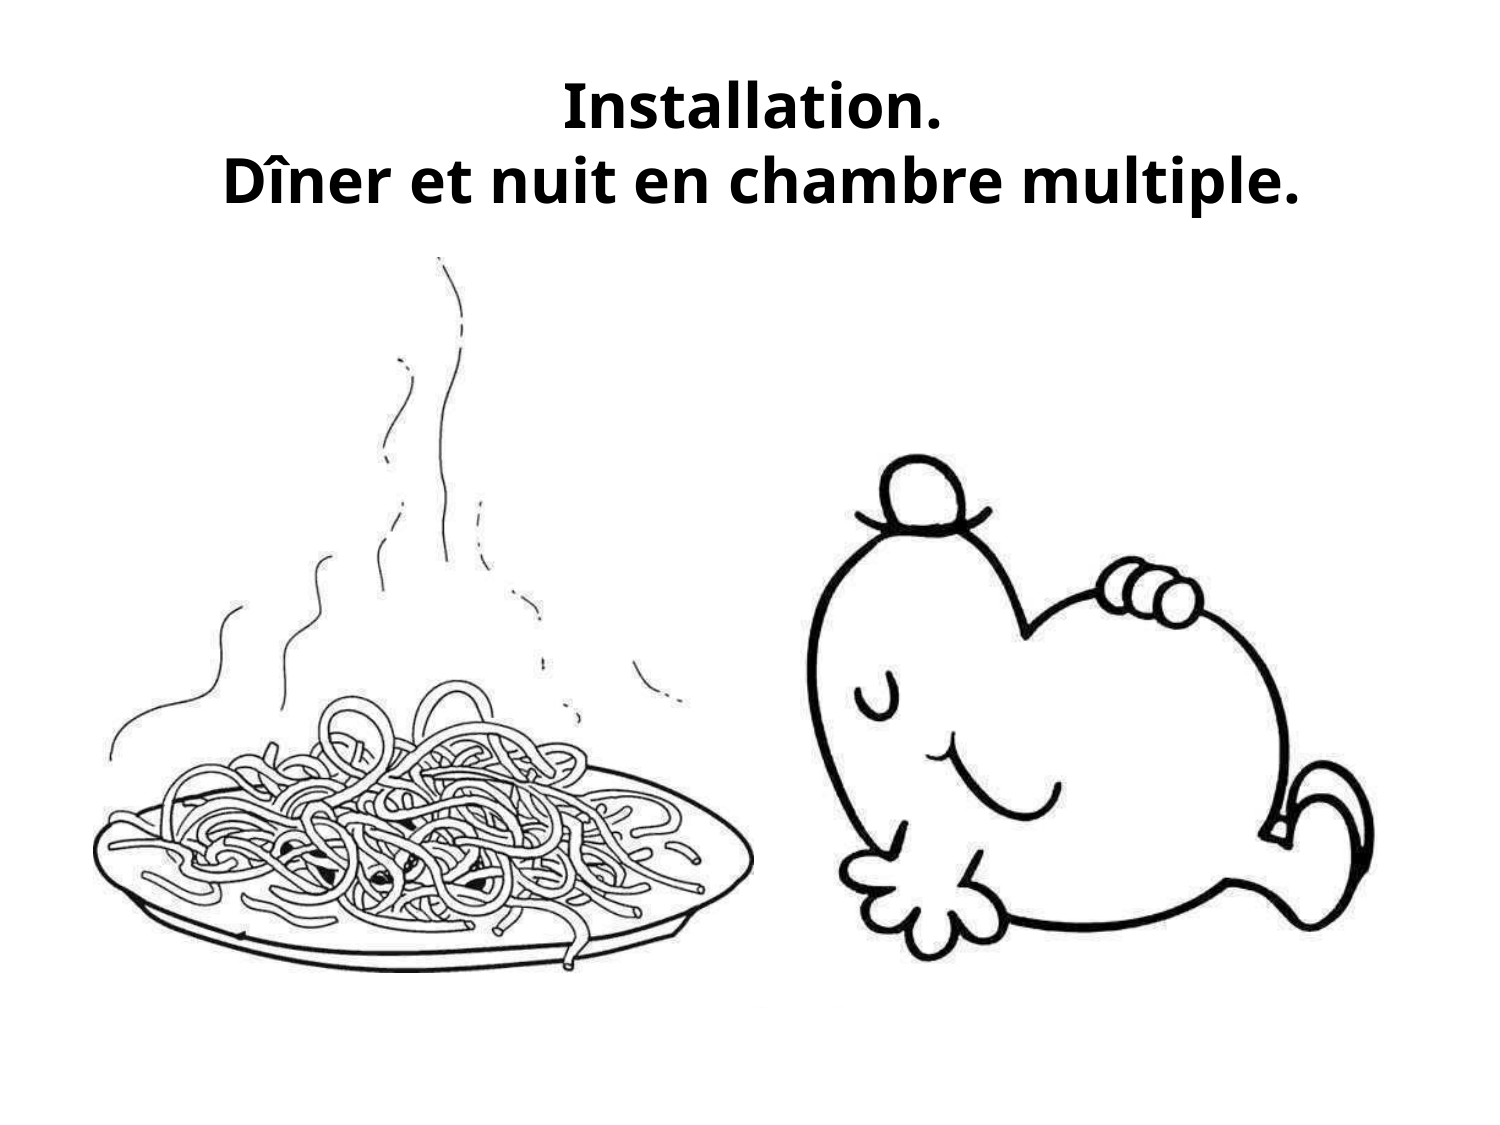

Installation.
Dîner et nuit en chambre multiple.